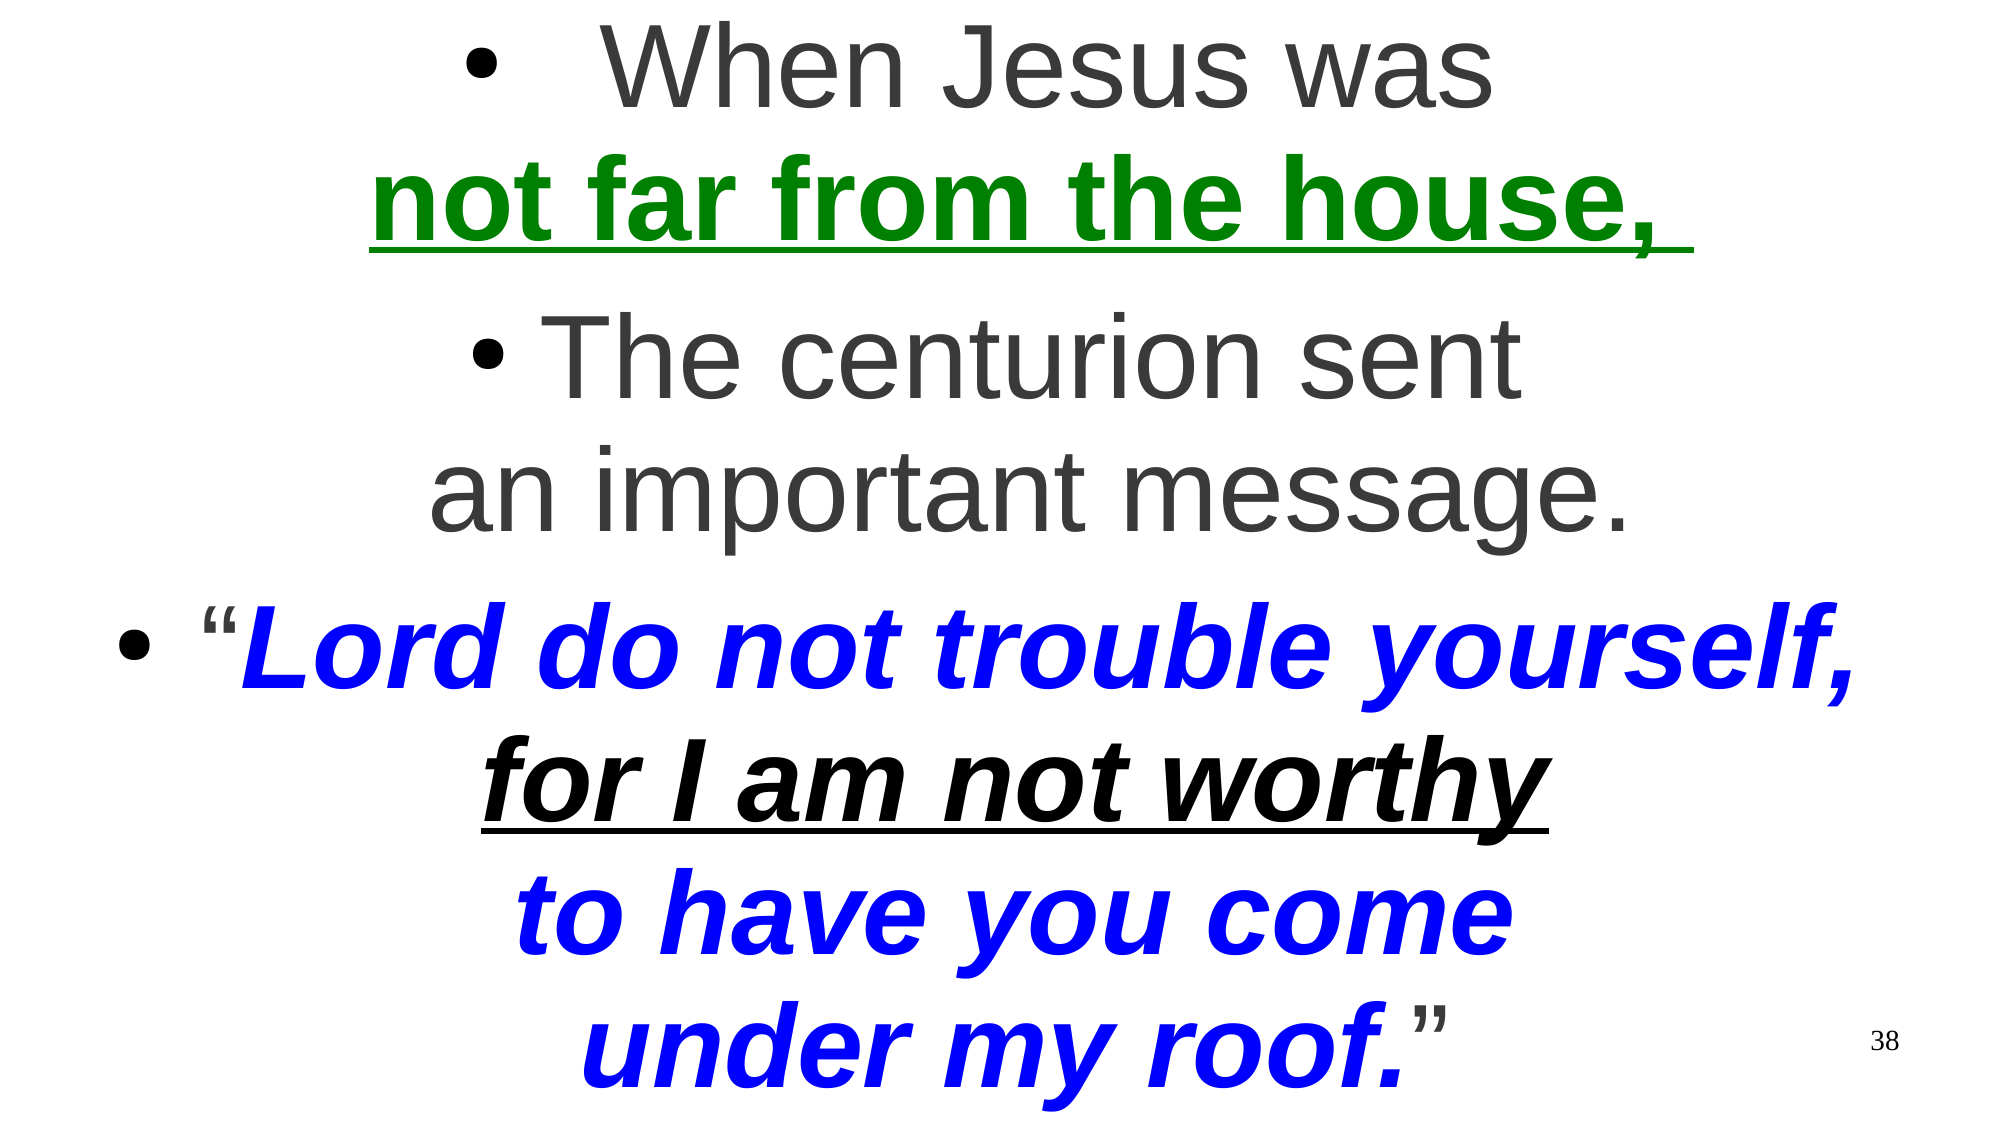

# When Jesus was not far from the house,
The centurion sent
an important message.
 “Lord do not trouble yourself,
for I am not worthy
to have you come
under my roof.”
38